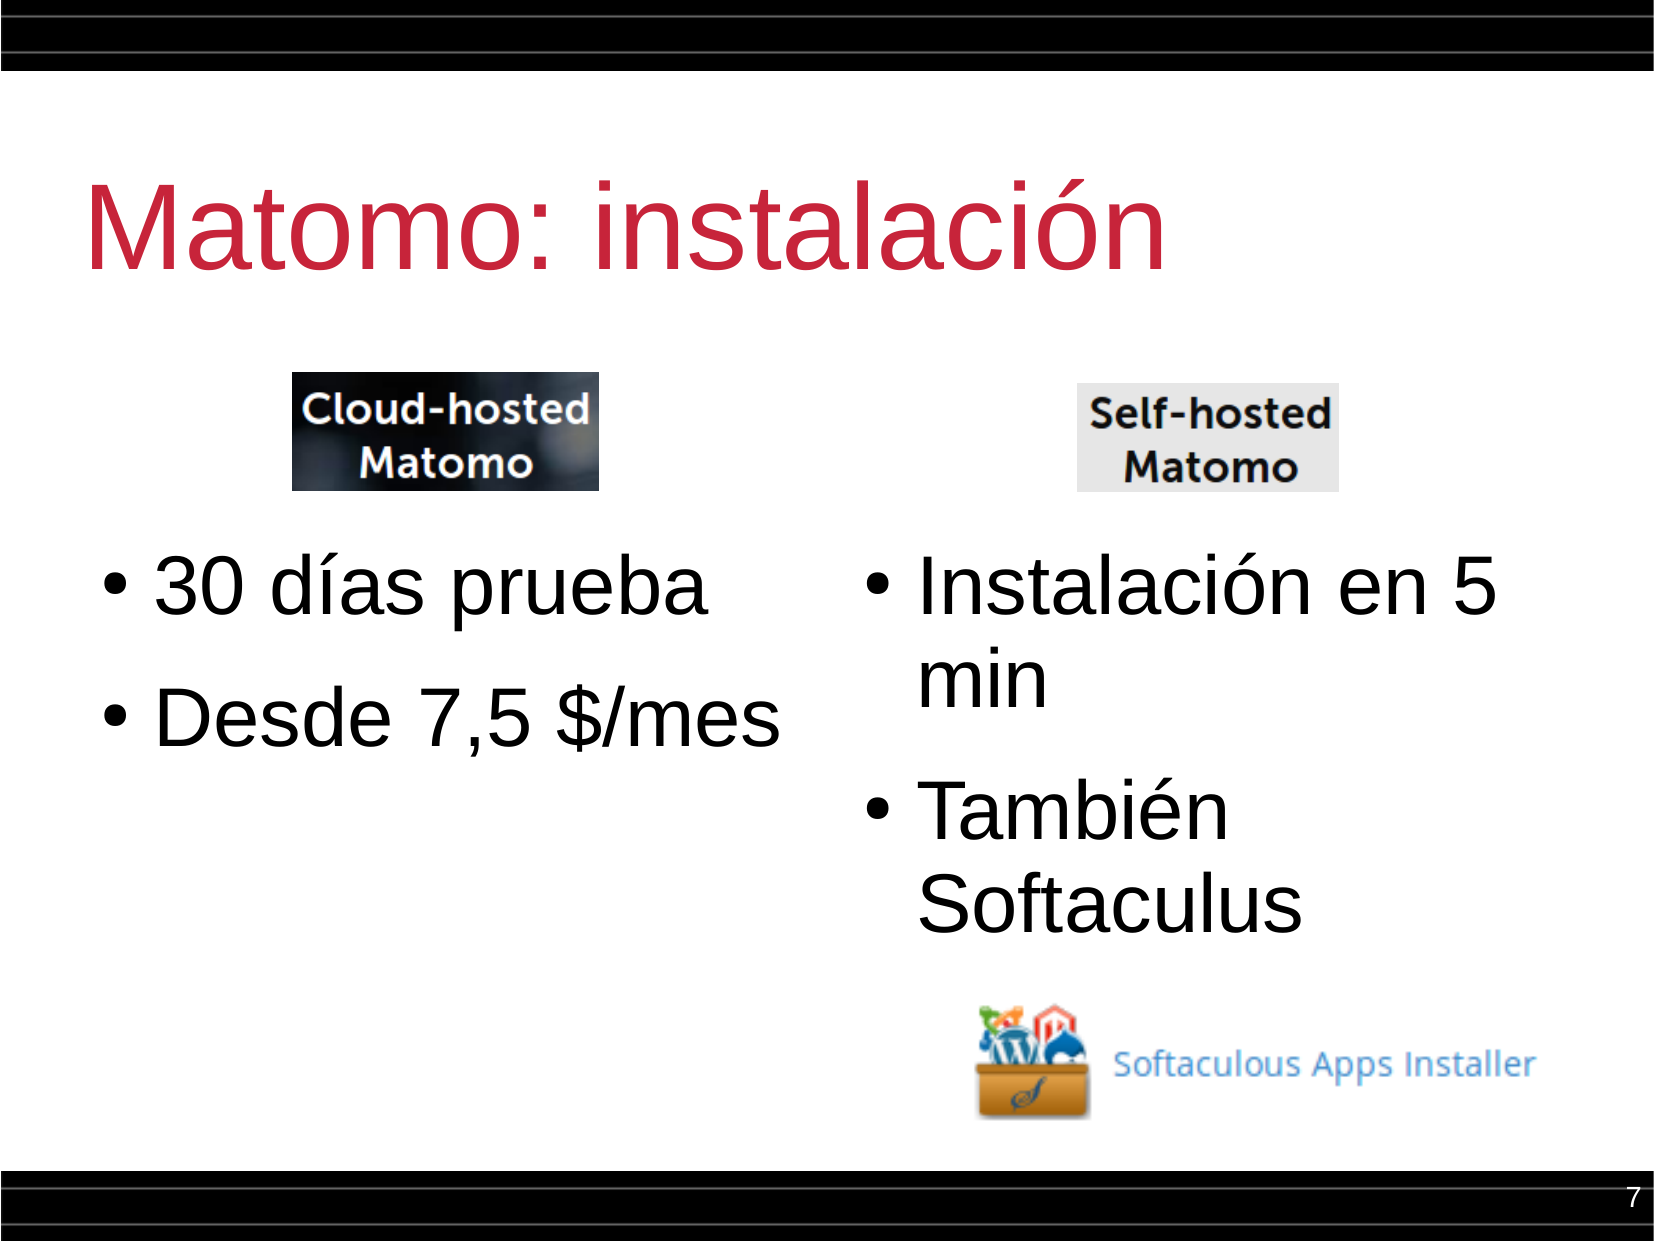

# Matomo: instalación
30 días prueba
Desde 7,5 $/mes
Instalación en 5 min
También Softaculus